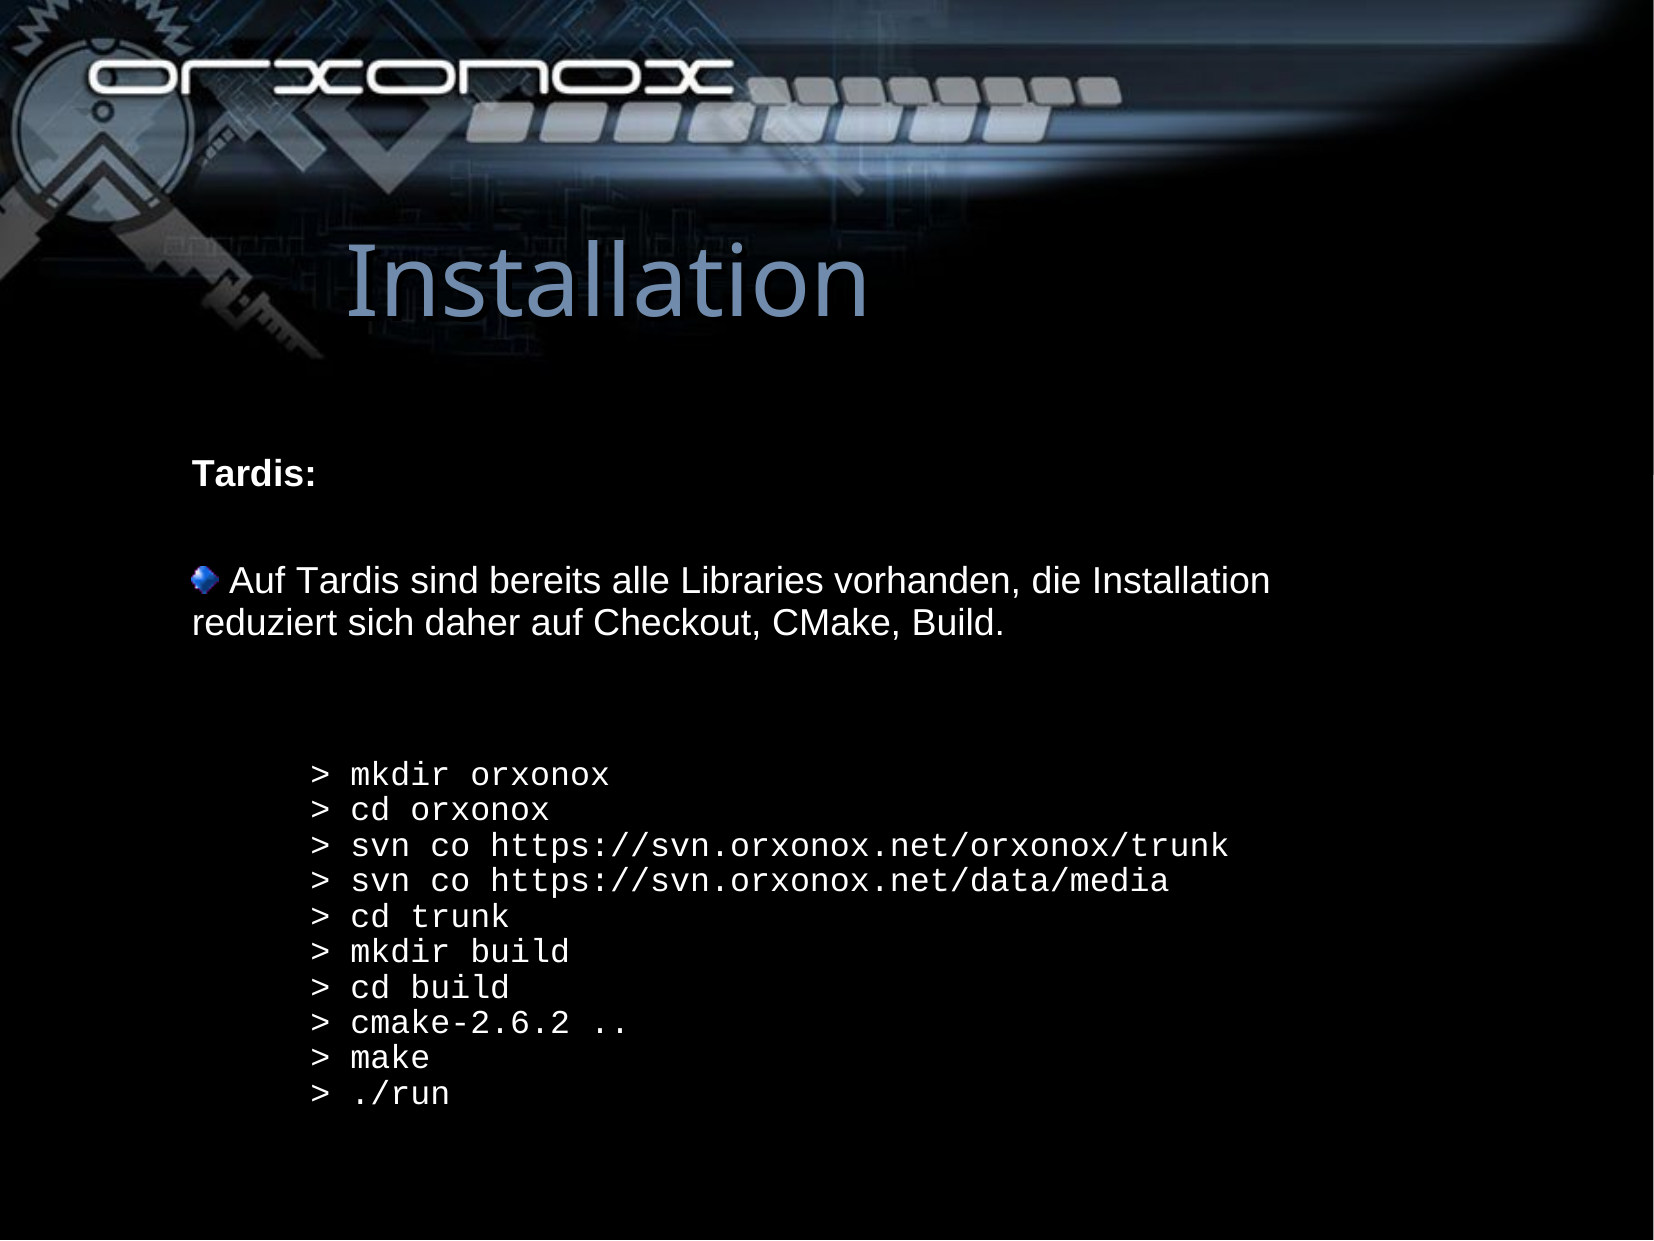

Installation
Tardis:
 Auf Tardis sind bereits alle Libraries vorhanden, die Installation reduziert sich daher auf Checkout, CMake, Build.
	> mkdir orxonox
	> cd orxonox
	> svn co https://svn.orxonox.net/orxonox/trunk
	> svn co https://svn.orxonox.net/data/media
	> cd trunk
	> mkdir build
	> cd build
	> cmake-2.6.2 ..
	> make
	> ./run